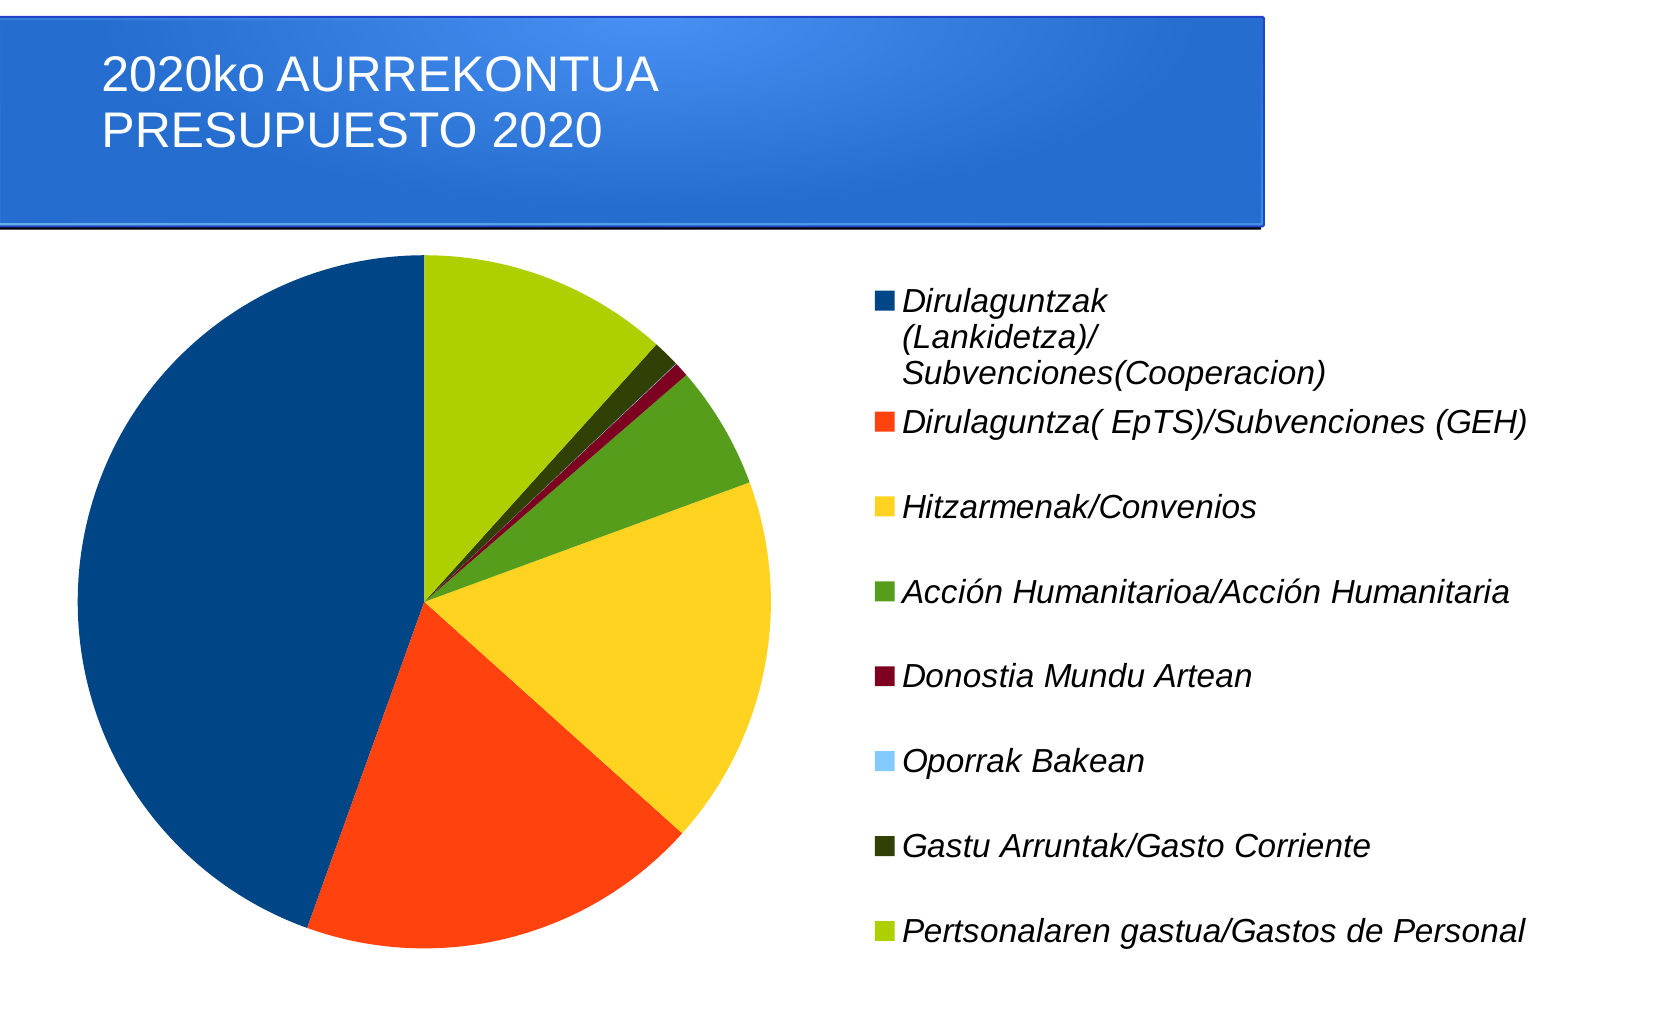

2020ko AURREKONTUA
PRESUPUESTO 2020
### Chart
| Category | 1 zutabea | 2 zutabea | 3 zutabea |
|---|---|---|---|
| Dirulaguntzak (Lankidetza)/Subvenciones(Cooperacion) | 776576.0 | None | None |
| Dirulaguntza( EpTS)/Subvenciones (GEH) | 328777.0 | None | None |
| Hitzarmenak/Convenios | 300888.0 | None | None |
| Acción Humanitarioa/Acción Humanitaria | 100353.0 | None | None |
| Donostia Mundu Artean | 11930.0 | None | None |
| Oporrak Bakean | 412.0 | None | None |
| Gastu Arruntak/Gasto Corriente | 21972.0 | None | None |
| Pertsonalaren gastua/Gastos de Personal | 203733.0 | None | None |